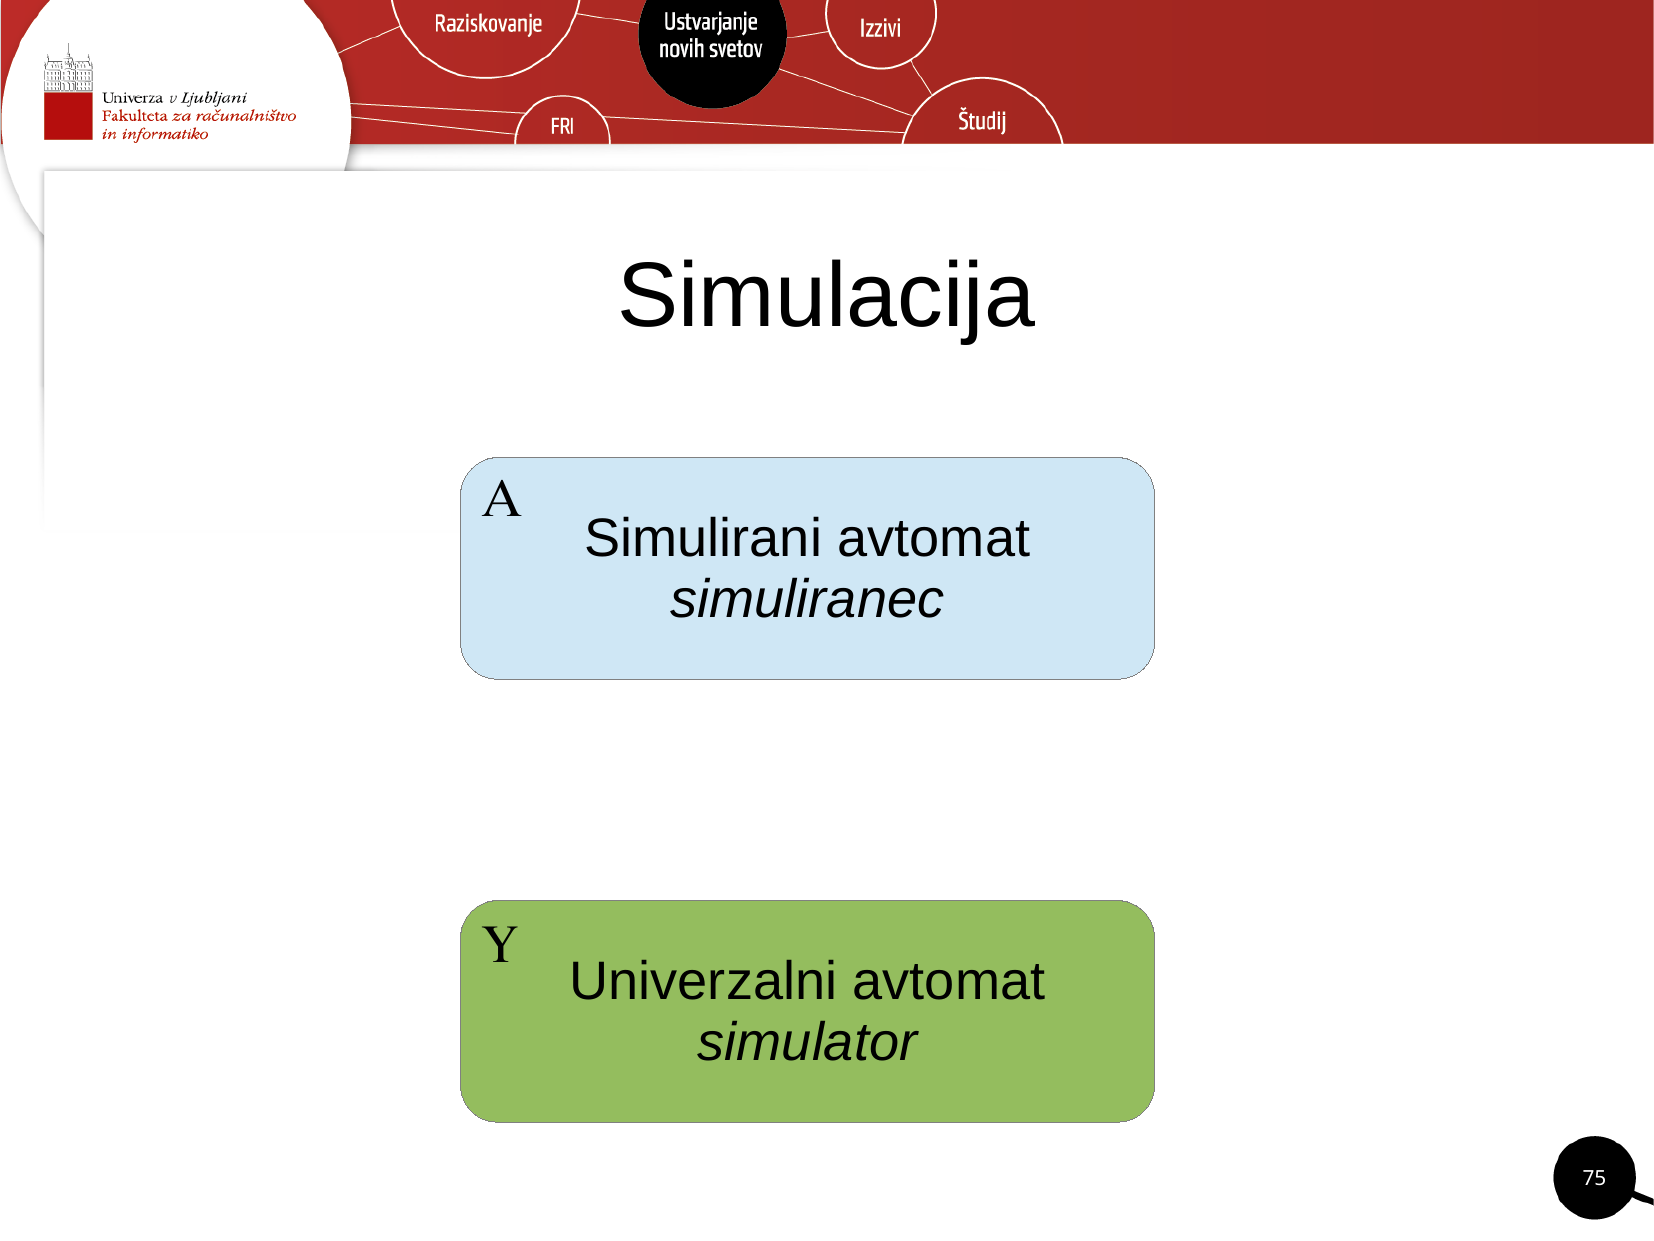

# Simulacija
Simulirani avtomat
simuliranec
A
Univerzalni avtomat
simulator
U